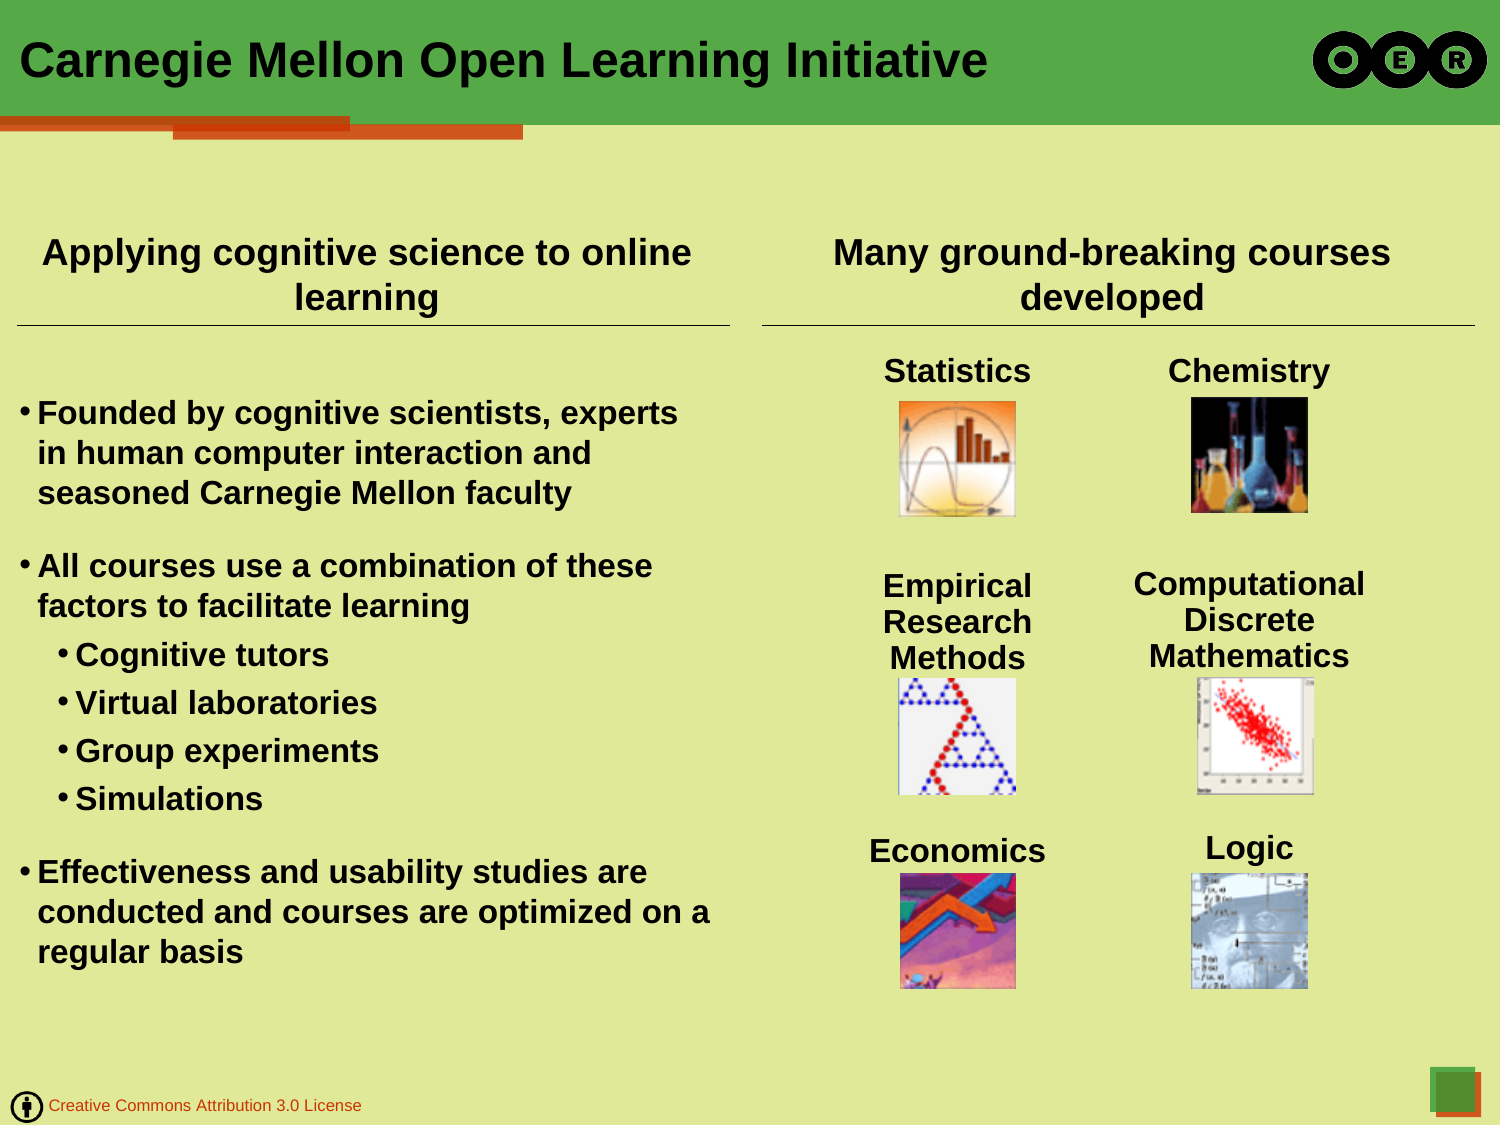

Carnegie Mellon Open Learning Initiative
Applying cognitive science to online learning
Many ground-breaking courses developed
Statistics
Chemistry
Founded by cognitive scientists, experts in human computer interaction and seasoned Carnegie Mellon faculty
All courses use a combination of these factors to facilitate learning
Cognitive tutors
Virtual laboratories
Group experiments
Simulations
Effectiveness and usability studies are conducted and courses are optimized on a regular basis
Computational Discrete Mathematics
Empirical Research Methods
Economics
Logic